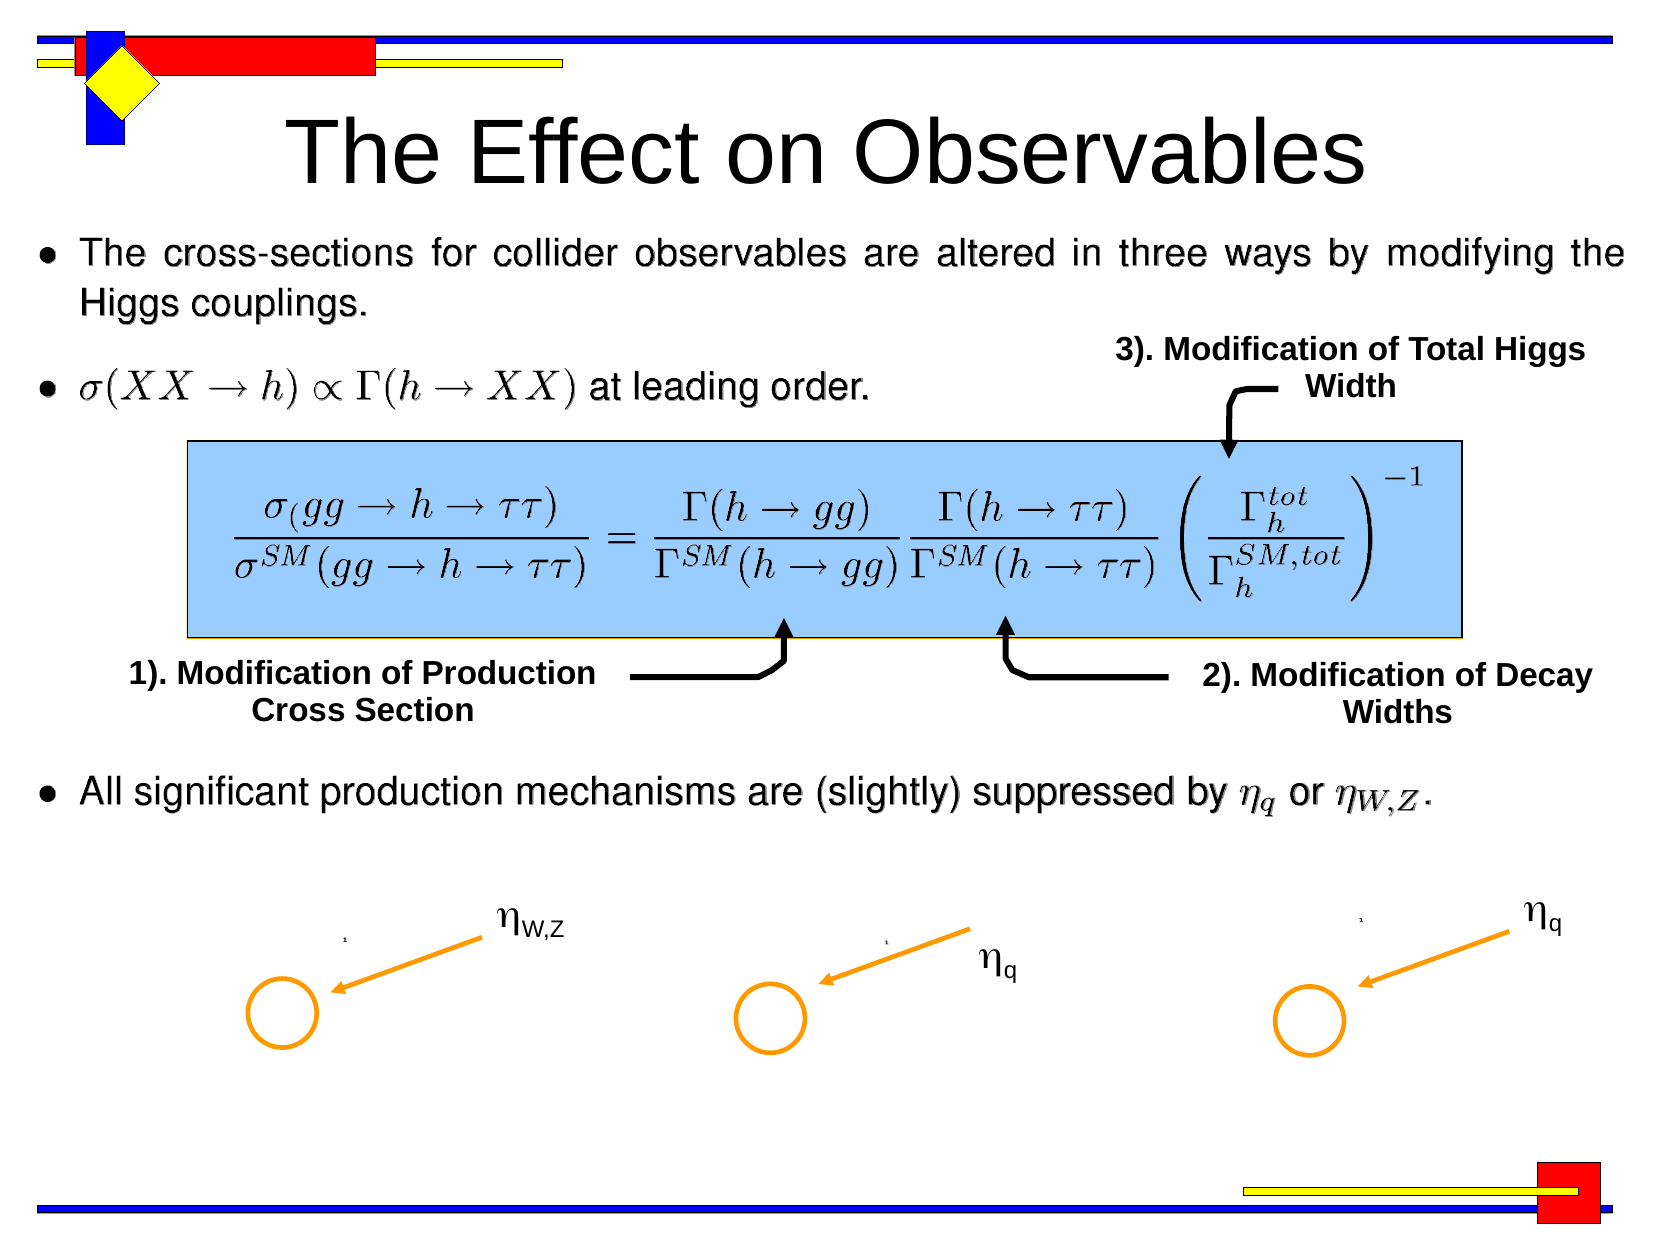

# The Effect on Observables
3). Modification of Total Higgs Width
1). Modification of Production Cross Section
2). Modification of Decay Widths
q
W,Z
q